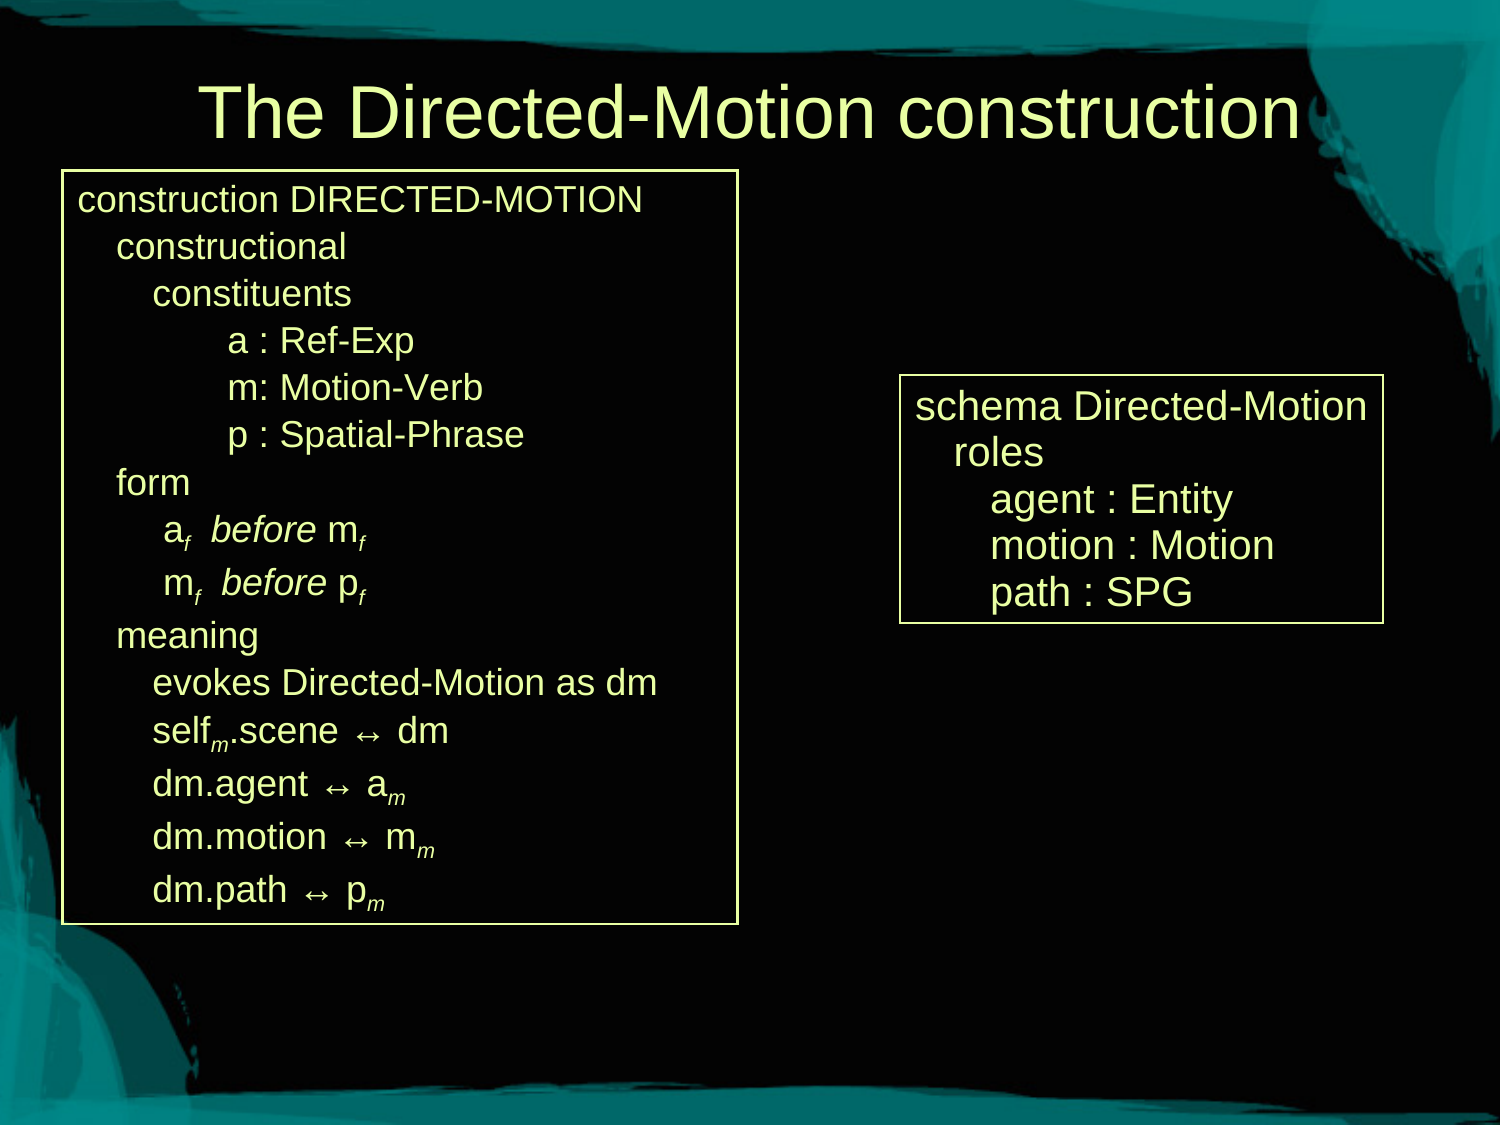

# The Directed-Motion construction
construction DIRECTED-MOTION
	constructional
		constituents
			a : Ref-Exp
			m: Motion-Verb
			p : Spatial-Phrase
	form
 		 af before mf
 		 mf before pf
	meaning
		evokes Directed-Motion as dm
		selfm.scene ↔ dm
		dm.agent ↔ am
		dm.motion ↔ mm
		dm.path ↔ pm
schema Directed-Motion
	roles
		agent : Entity
		motion : Motion
		path : SPG